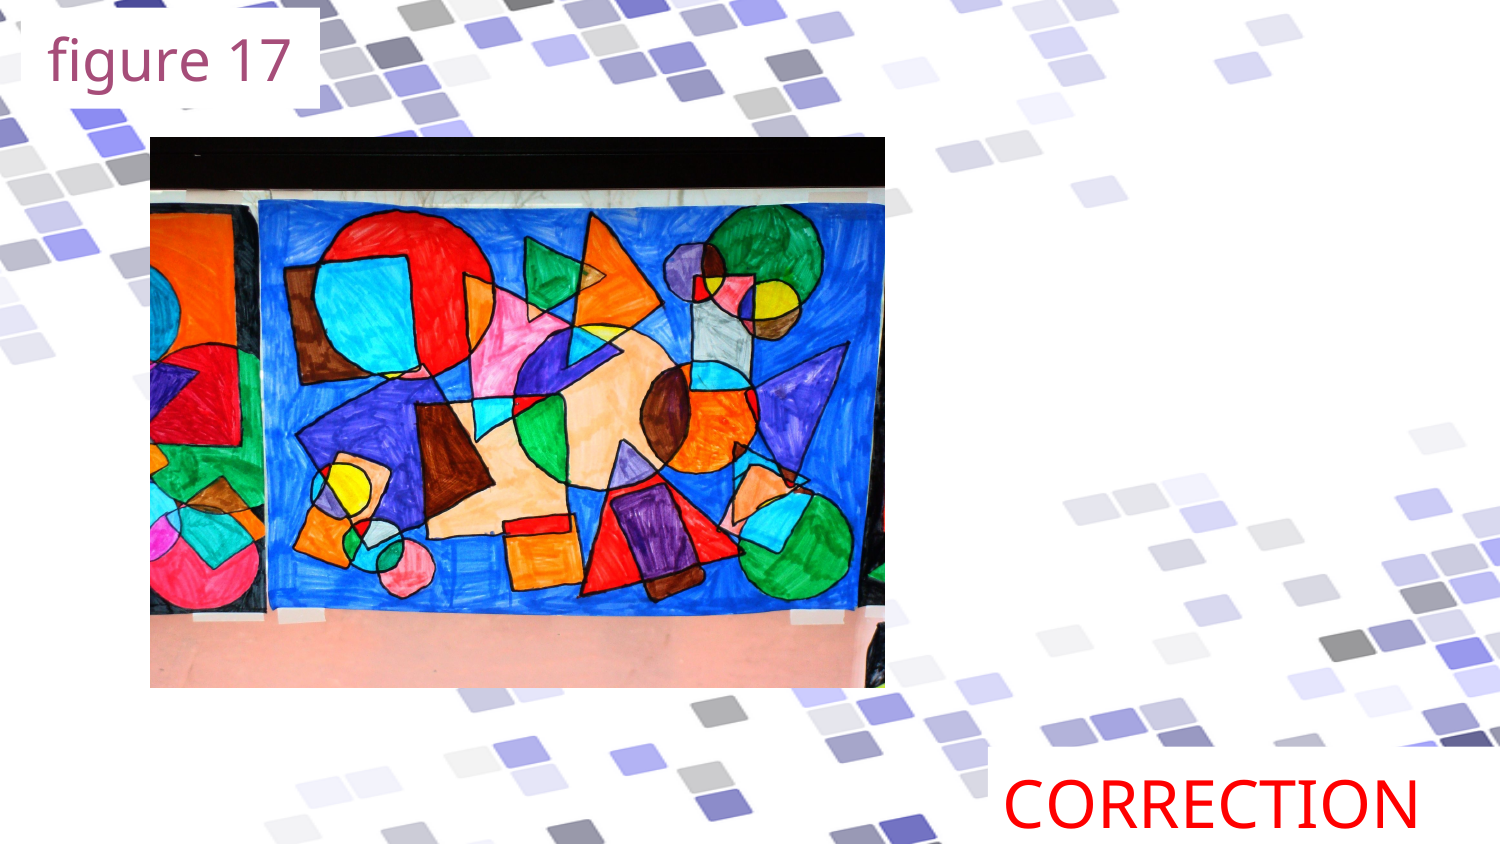

figure 17
Pour corriger votre page, copier / coller les images et le texte sur cette diapositive
CORRECTION